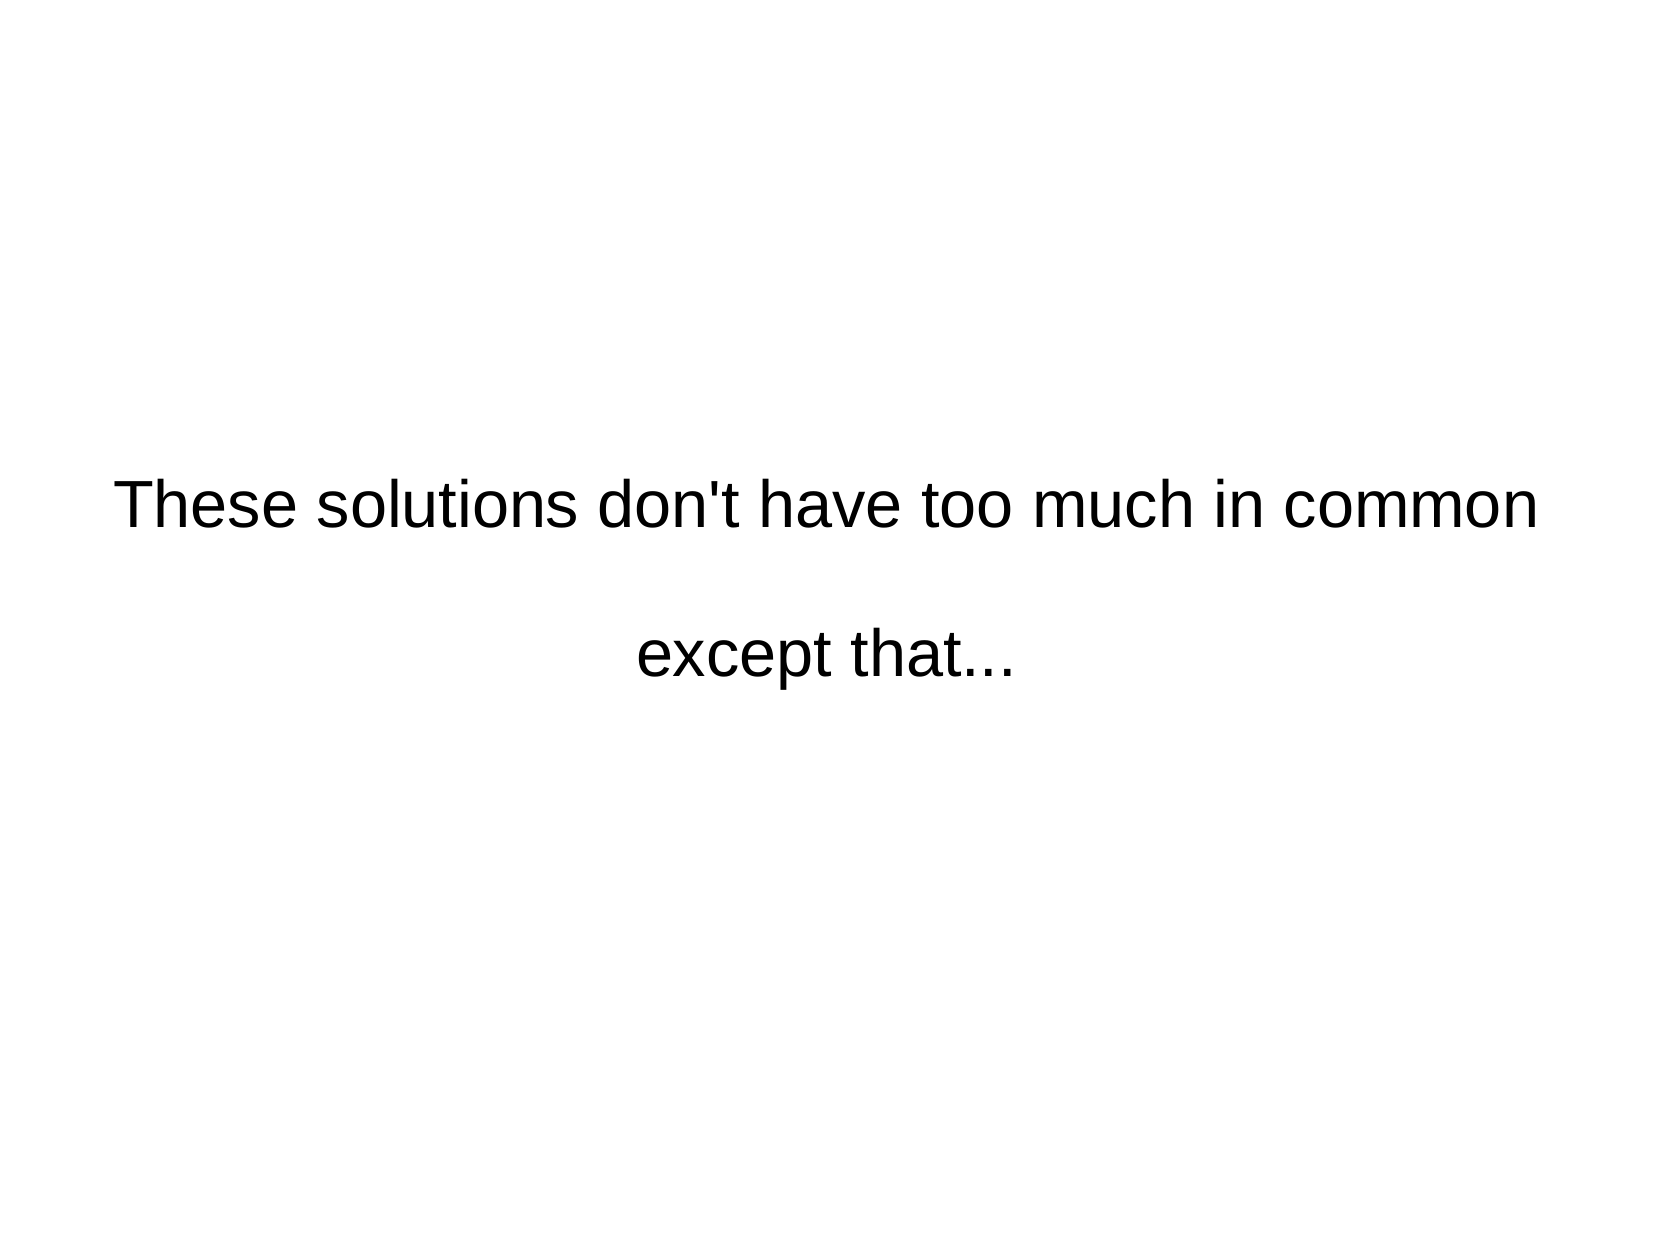

# These solutions don't have too much in common
except that...